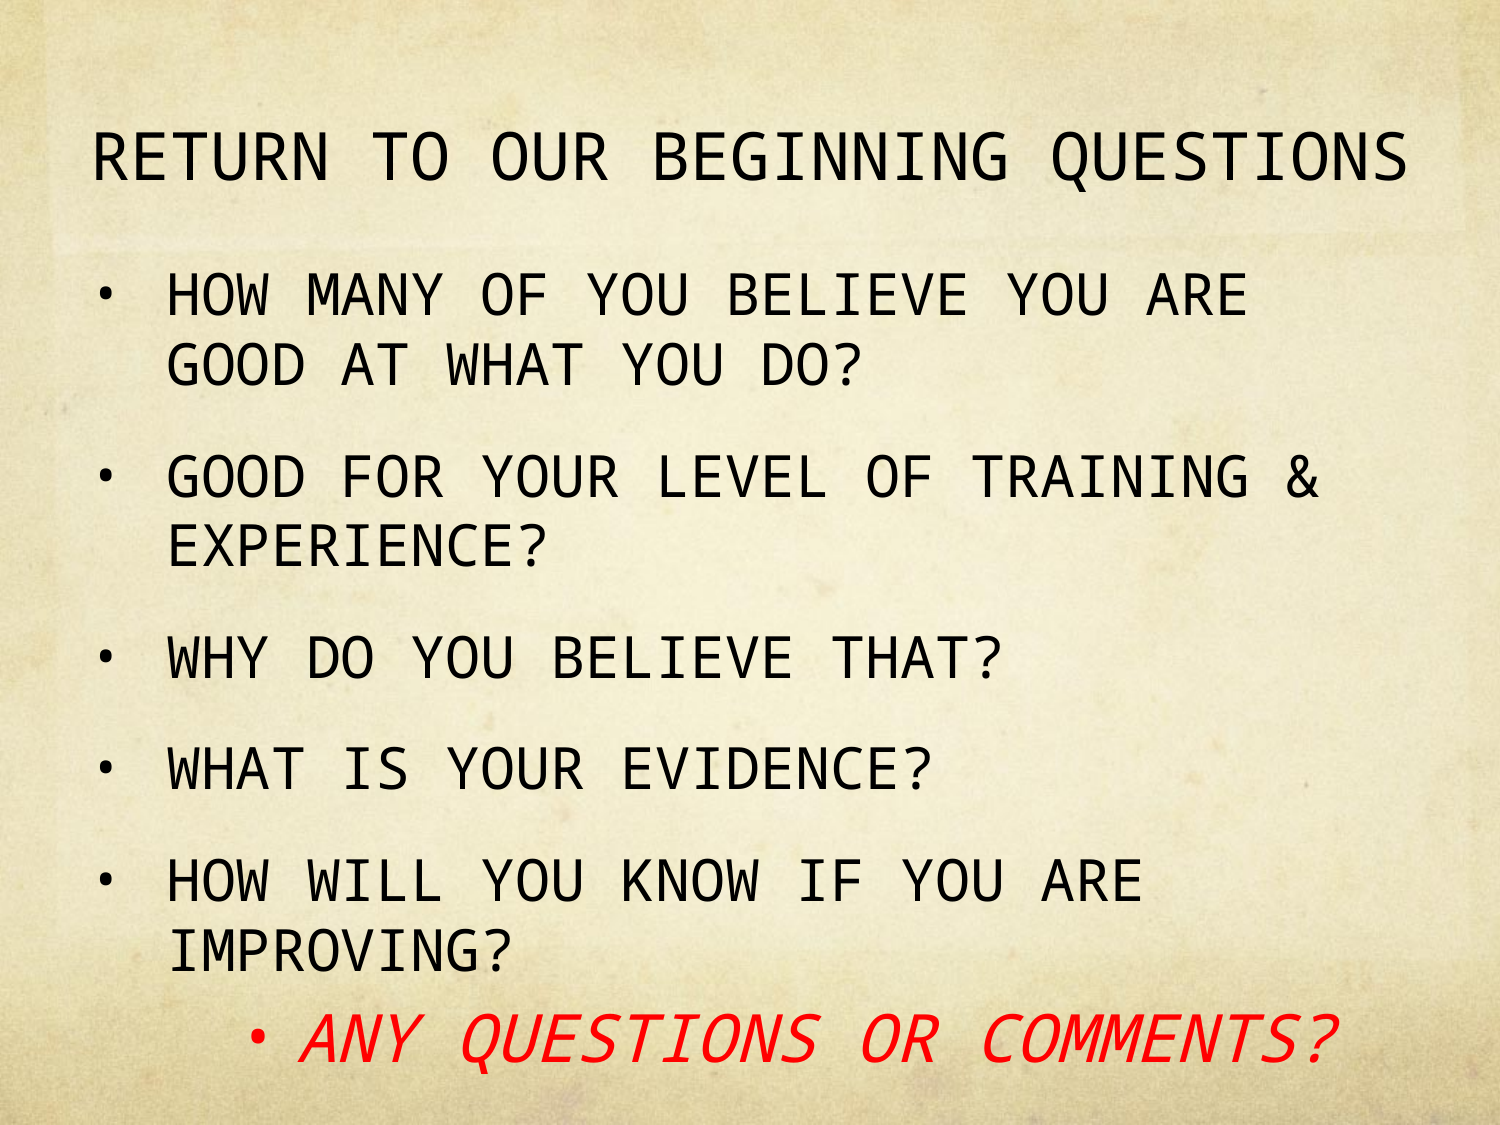

# RETURN TO OUR BEGINNING QUESTIONS
HOW MANY OF YOU BELIEVE YOU ARE GOOD AT WHAT YOU DO?
GOOD FOR YOUR LEVEL OF TRAINING & EXPERIENCE?
WHY DO YOU BELIEVE THAT?
WHAT IS YOUR EVIDENCE?
HOW WILL YOU KNOW IF YOU ARE IMPROVING?
ANY QUESTIONS OR COMMENTS?